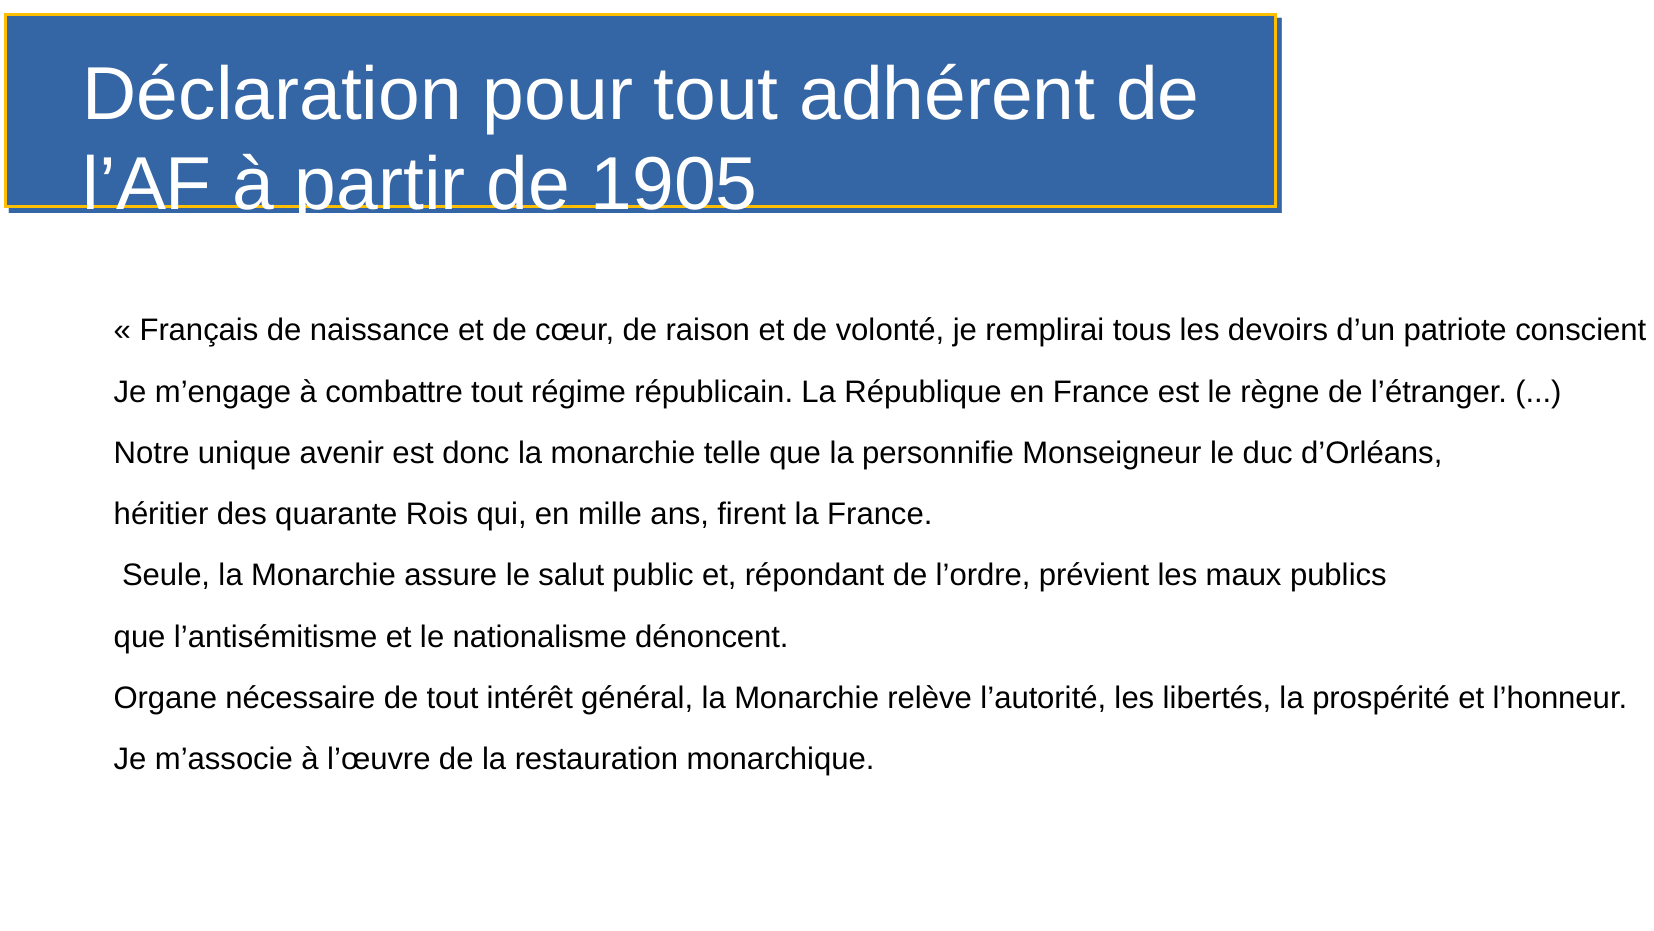

# Déclaration pour tout adhérent de l’AF à partir de 1905
« Français de naissance et de cœur, de raison et de volonté, je remplirai tous les devoirs d’un patriote conscient
Je m’engage à combattre tout régime républicain. La République en France est le règne de l’étranger. (...)
Notre unique avenir est donc la monarchie telle que la personnifie Monseigneur le duc d’Orléans,
héritier des quarante Rois qui, en mille ans, firent la France.
 Seule, la Monarchie assure le salut public et, répondant de l’ordre, prévient les maux publics
que l’antisémitisme et le nationalisme dénoncent.
Organe nécessaire de tout intérêt général, la Monarchie relève l’autorité, les libertés, la prospérité et l’honneur.
Je m’associe à l’œuvre de la restauration monarchique.